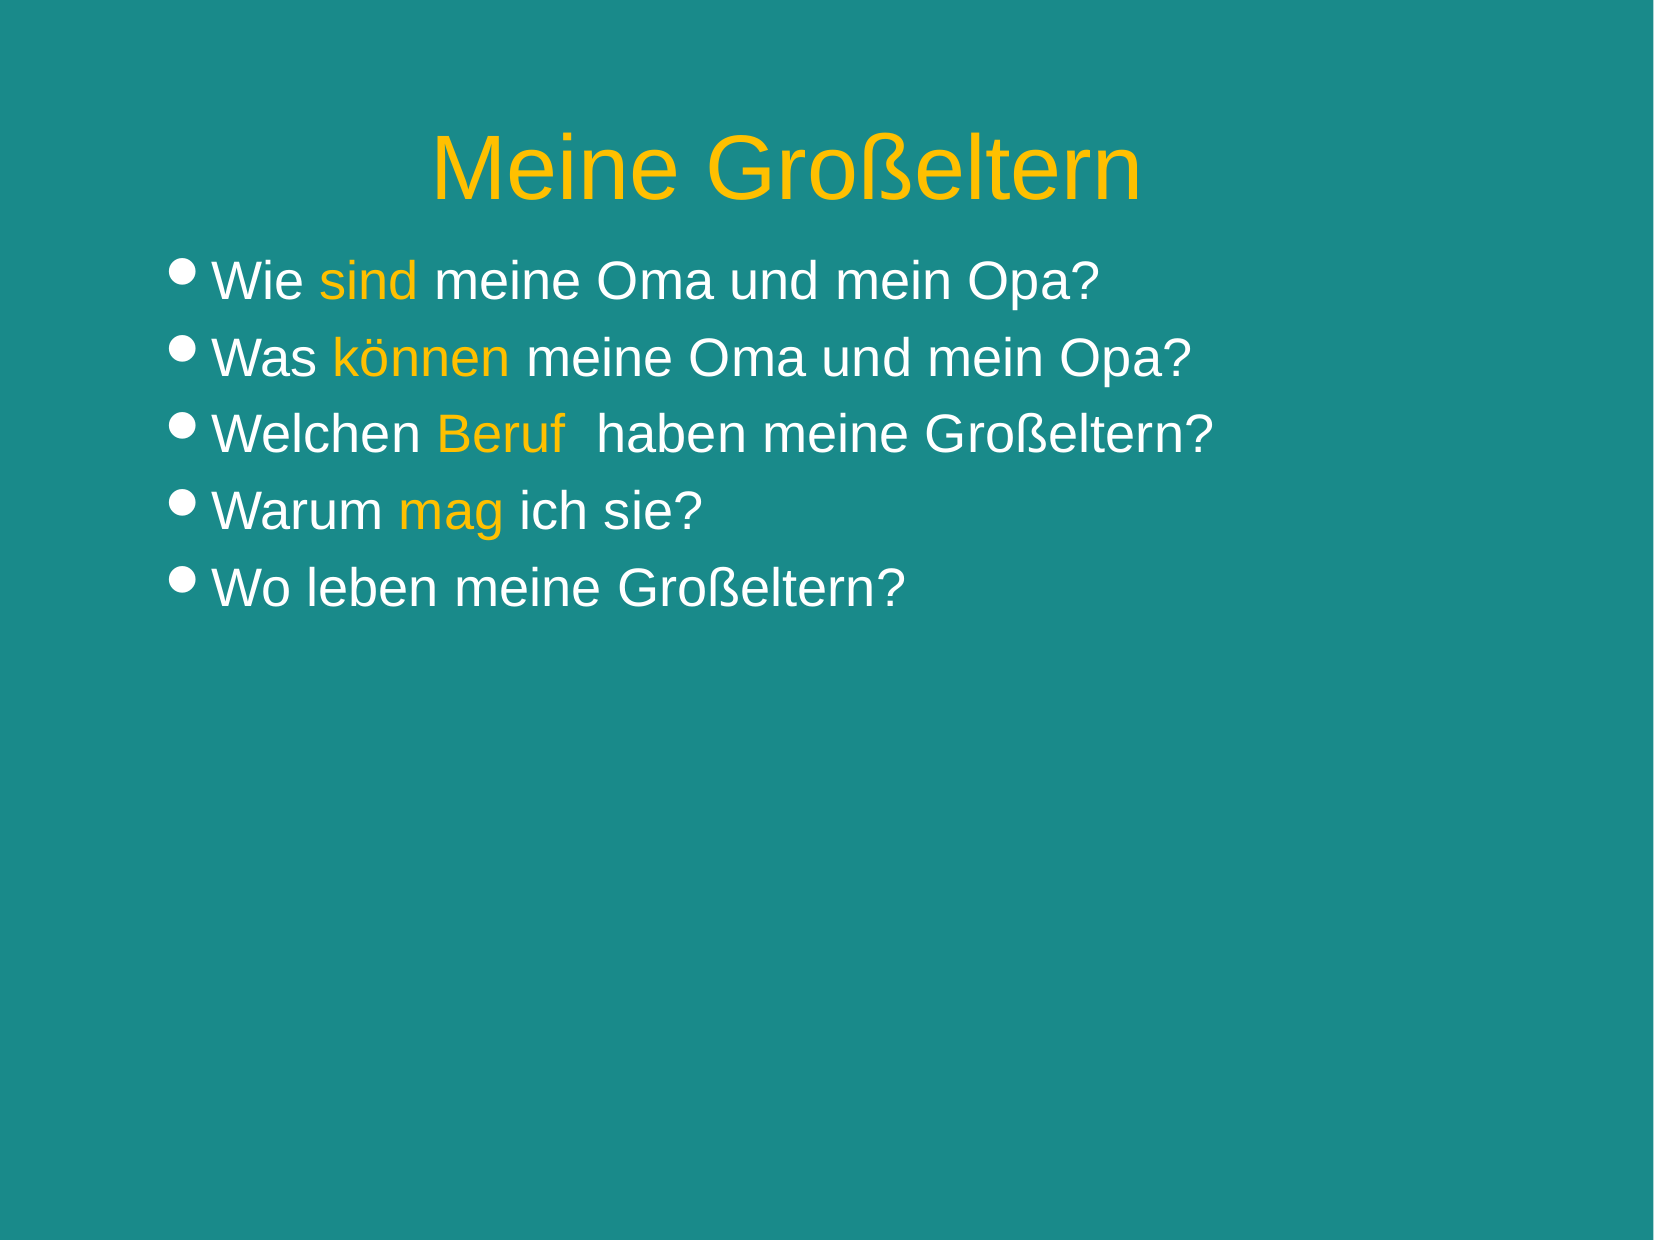

# Meine Großeltern
Wie sind meine Oma und mein Opa?
Was können meine Oma und mein Opa?
Welchen Beruf haben meine Großeltern?
Warum mag ich sie?
Wo leben meine Großeltern?